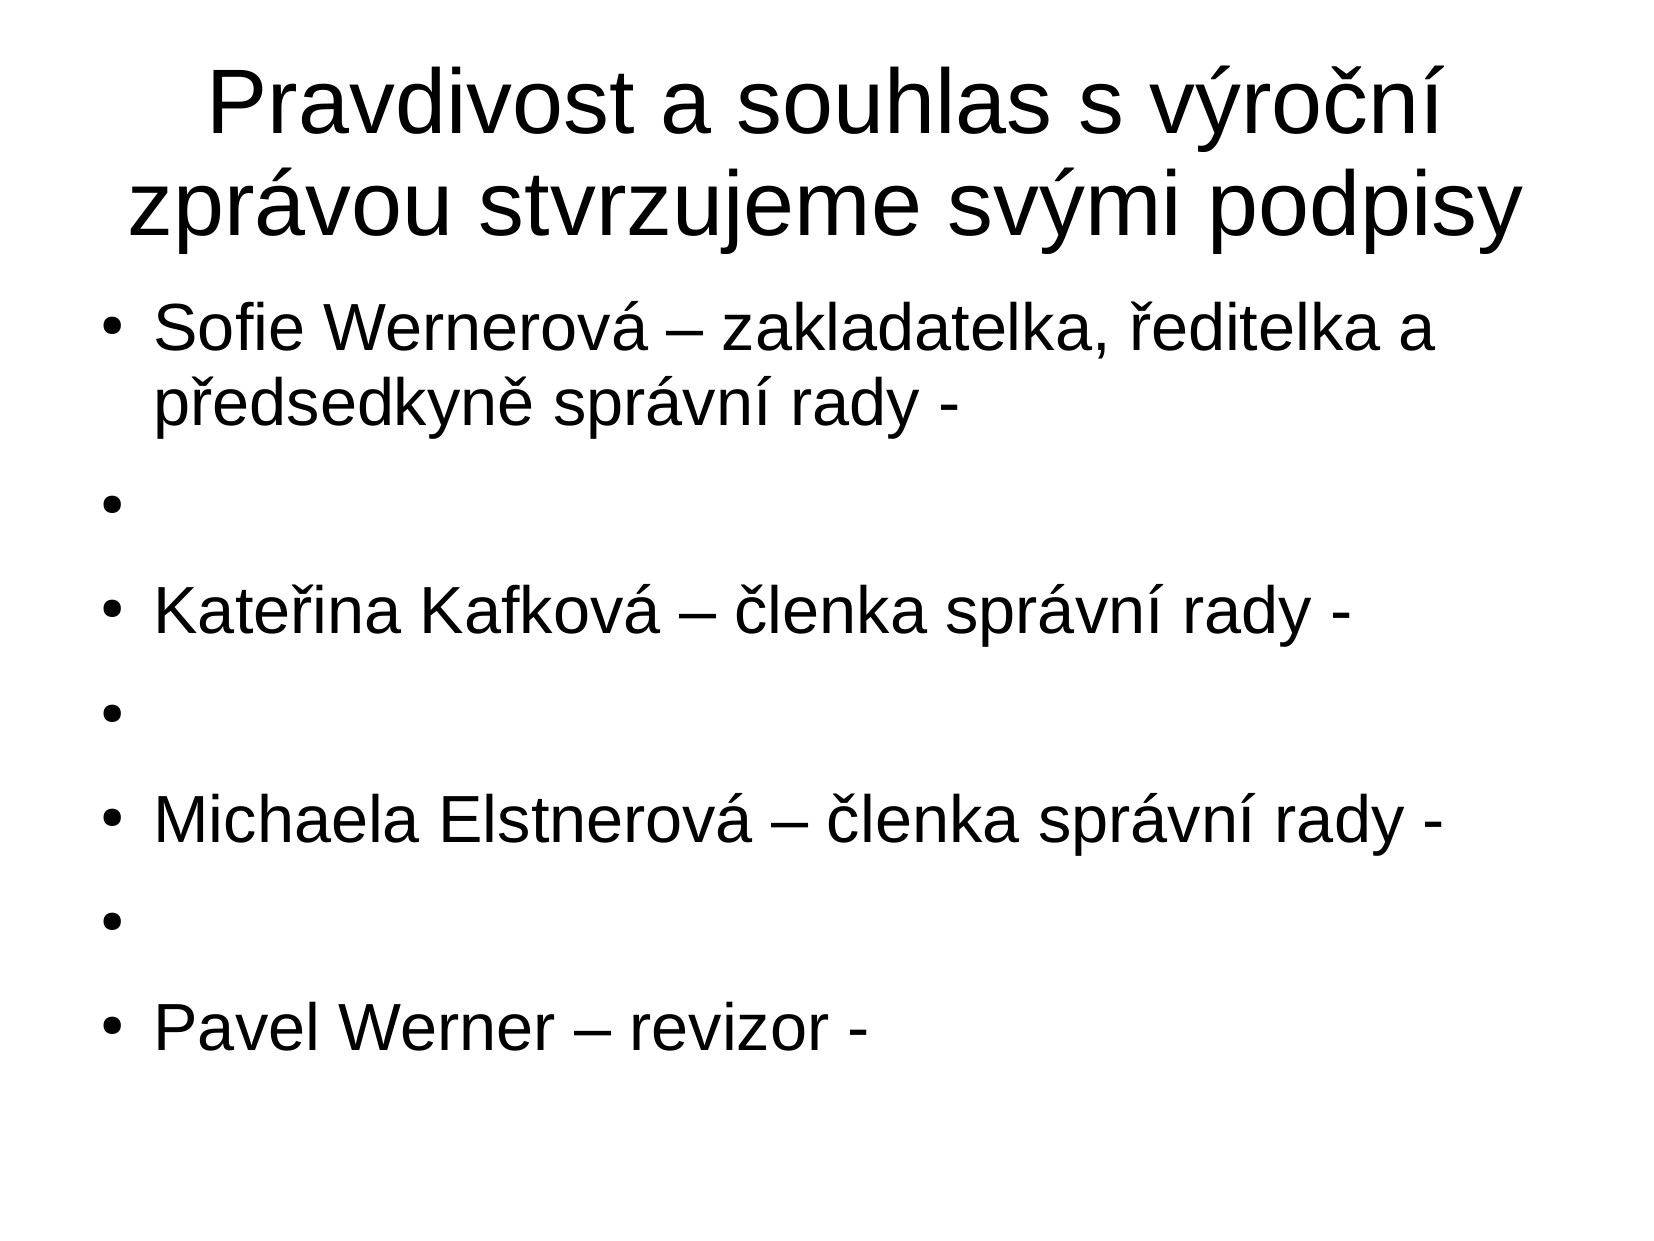

# Pravdivost a souhlas s výroční zprávou stvrzujeme svými podpisy
Sofie Wernerová – zakladatelka, ředitelka a předsedkyně správní rady -
Kateřina Kafková – členka správní rady -
Michaela Elstnerová – členka správní rady -
Pavel Werner – revizor -